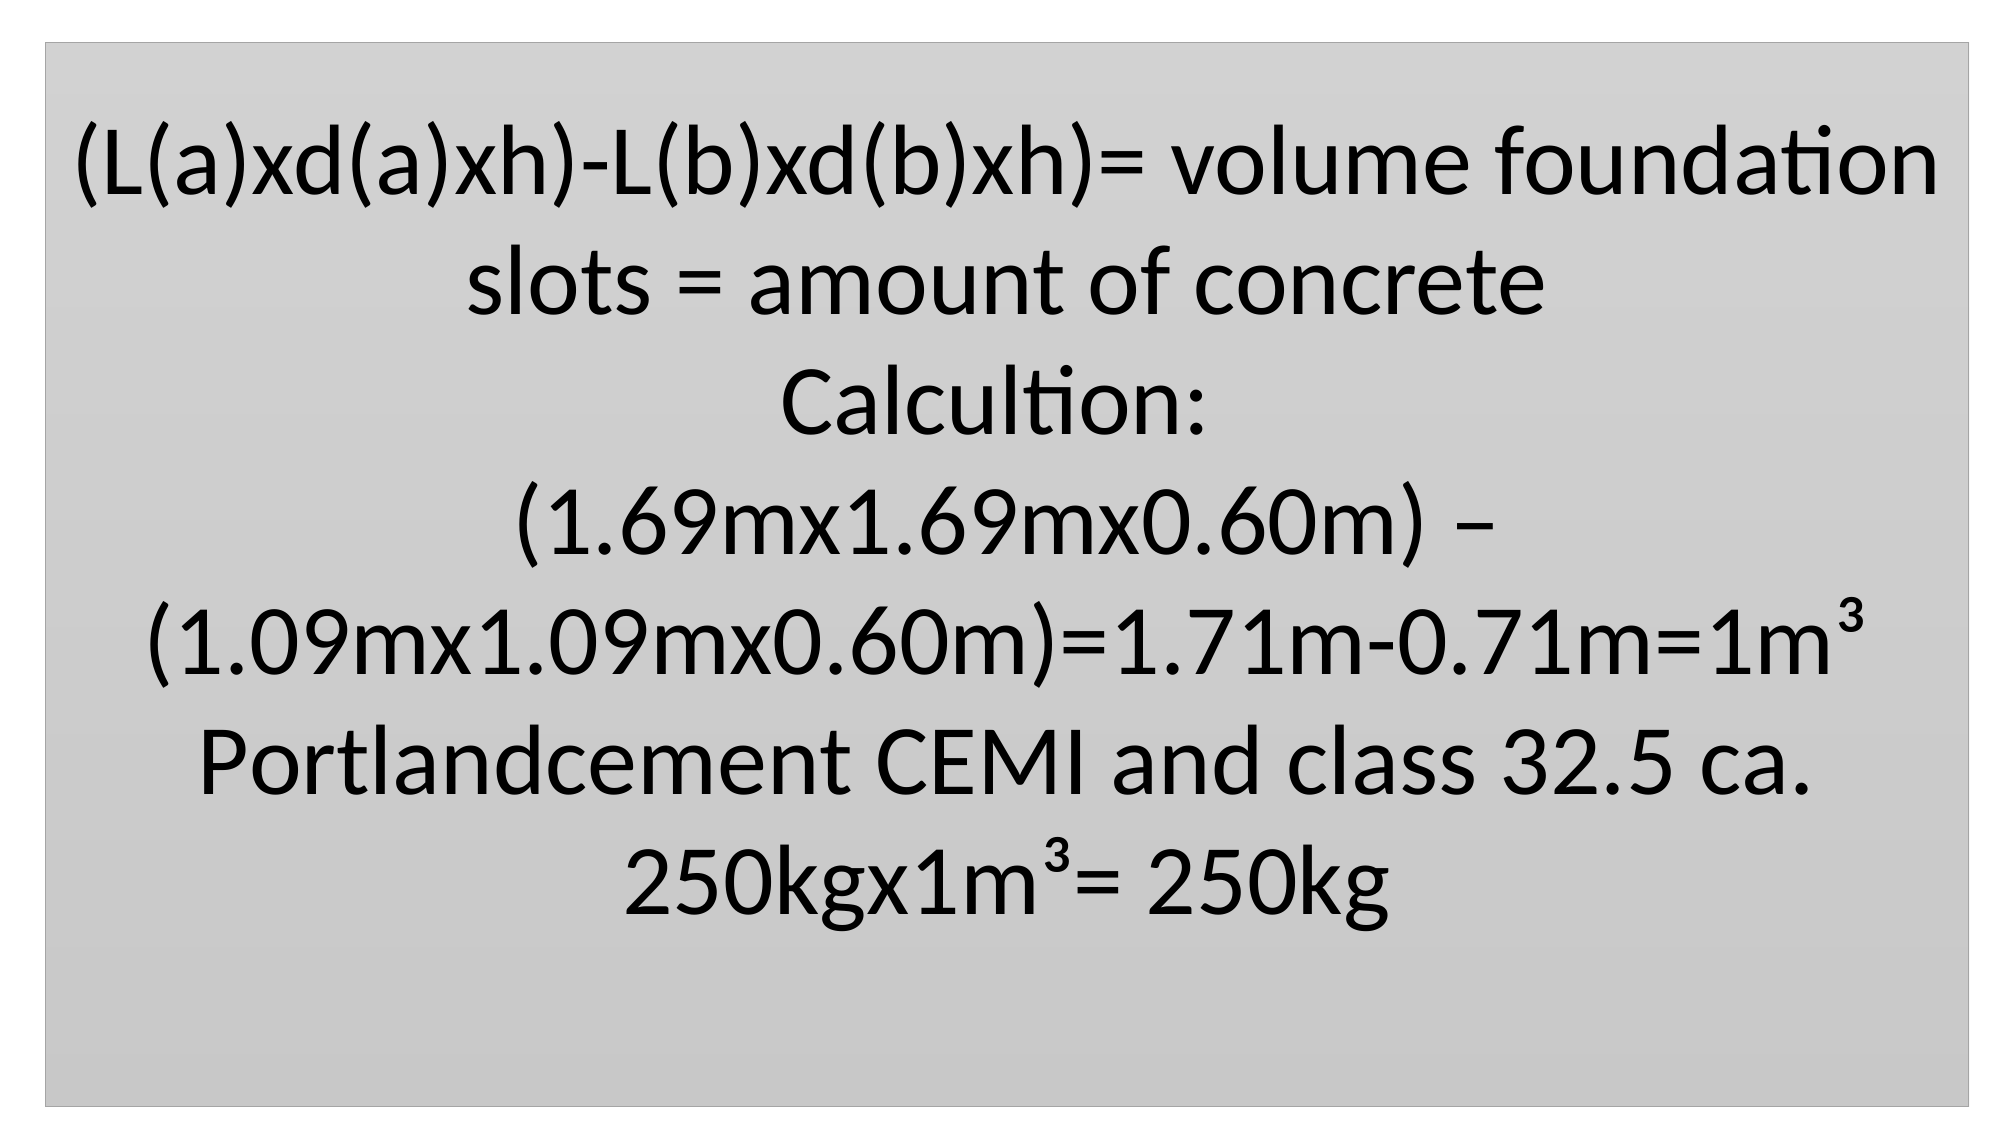

(L(a)xd(a)xh)-L(b)xd(b)xh)= volume foundation slots = amount of concrete
Calcultion:
(1.69mx1.69mx0.60m) –(1.09mx1.09mx0.60m)=1.71m-0.71m=1m³
Portlandcement CEMI and class 32.5 ca. 250kgx1m³= 250kg